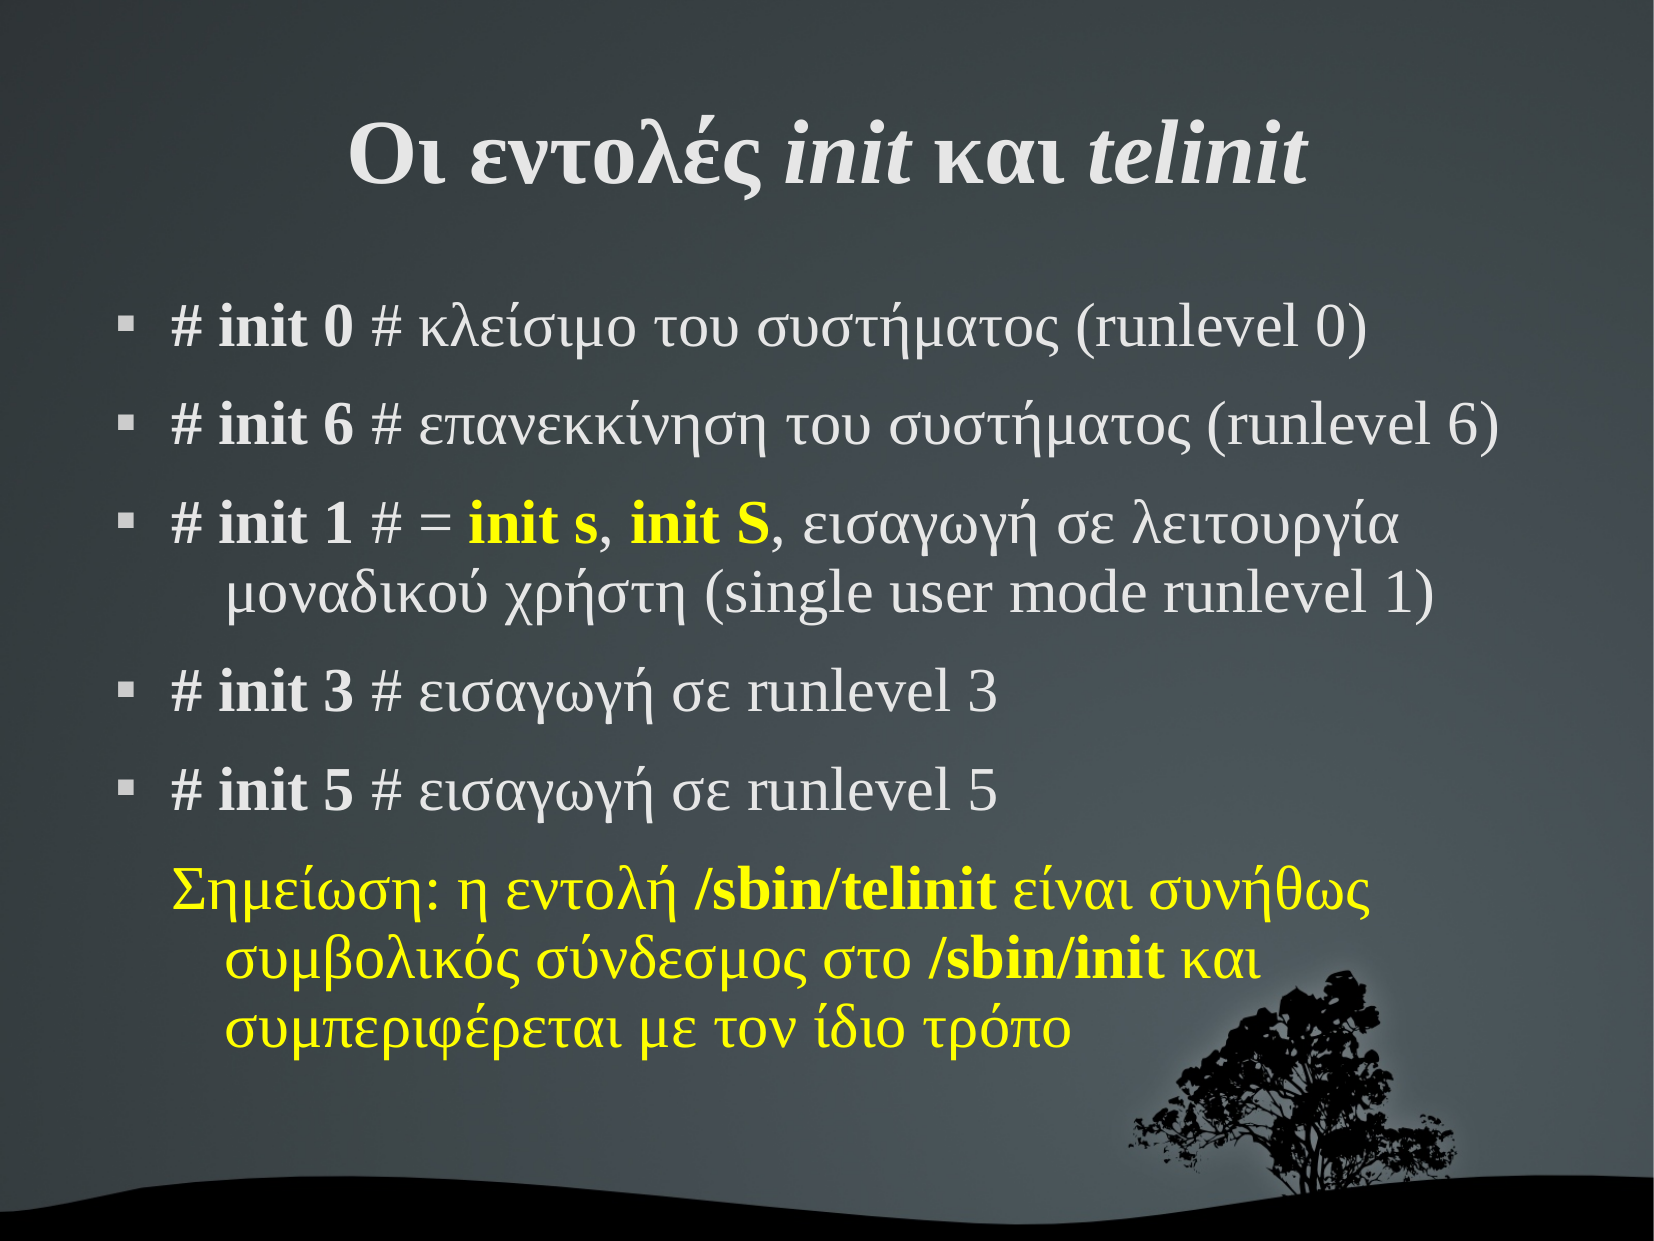

# Οι εντολές init και telinit
# init 0 # κλείσιμο του συστήματος (runlevel 0)
# init 6 # επανεκκίνηση του συστήματος (runlevel 6)
# init 1 # = init s, init S, εισαγωγή σε λειτουργία μοναδικού χρήστη (single user mode runlevel 1)
# init 3 # εισαγωγή σε runlevel 3
# init 5 # εισαγωγή σε runlevel 5
Σημείωση: η εντολή /sbin/telinit είναι συνήθως συμβολικός σύνδεσμος στο /sbin/init και συμπεριφέρεται με τον ίδιο τρόπο